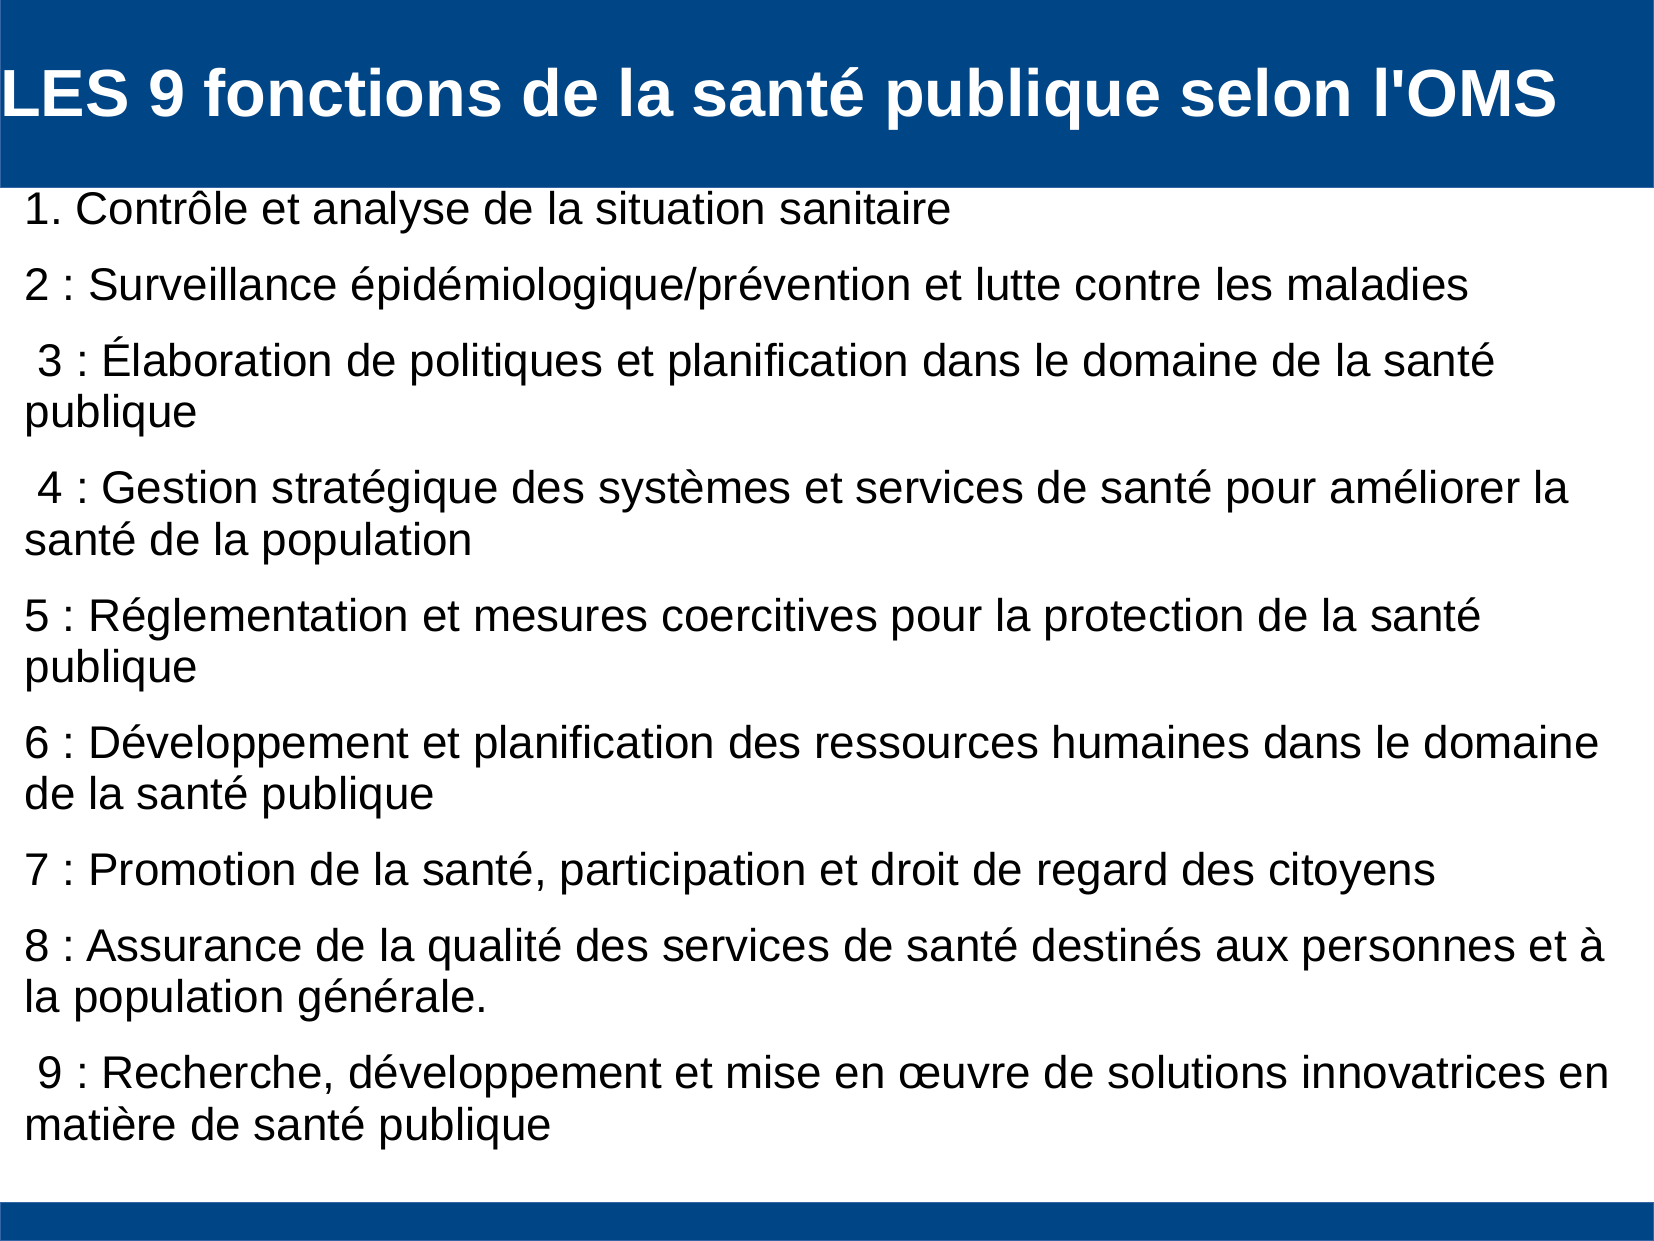

# LES 9 fonctions de la santé publique selon l'OMS
1. Contrôle et analyse de la situation sanitaire
2 : Surveillance épidémiologique/prévention et lutte contre les maladies
 3 : Élaboration de politiques et planification dans le domaine de la santé publique
 4 : Gestion stratégique des systèmes et services de santé pour améliorer la santé de la population
5 : Réglementation et mesures coercitives pour la protection de la santé publique
6 : Développement et planification des ressources humaines dans le domaine de la santé publique
7 : Promotion de la santé, participation et droit de regard des citoyens
8 : Assurance de la qualité des services de santé destinés aux personnes et à la population générale.
 9 : Recherche, développement et mise en œuvre de solutions innovatrices en matière de santé publique